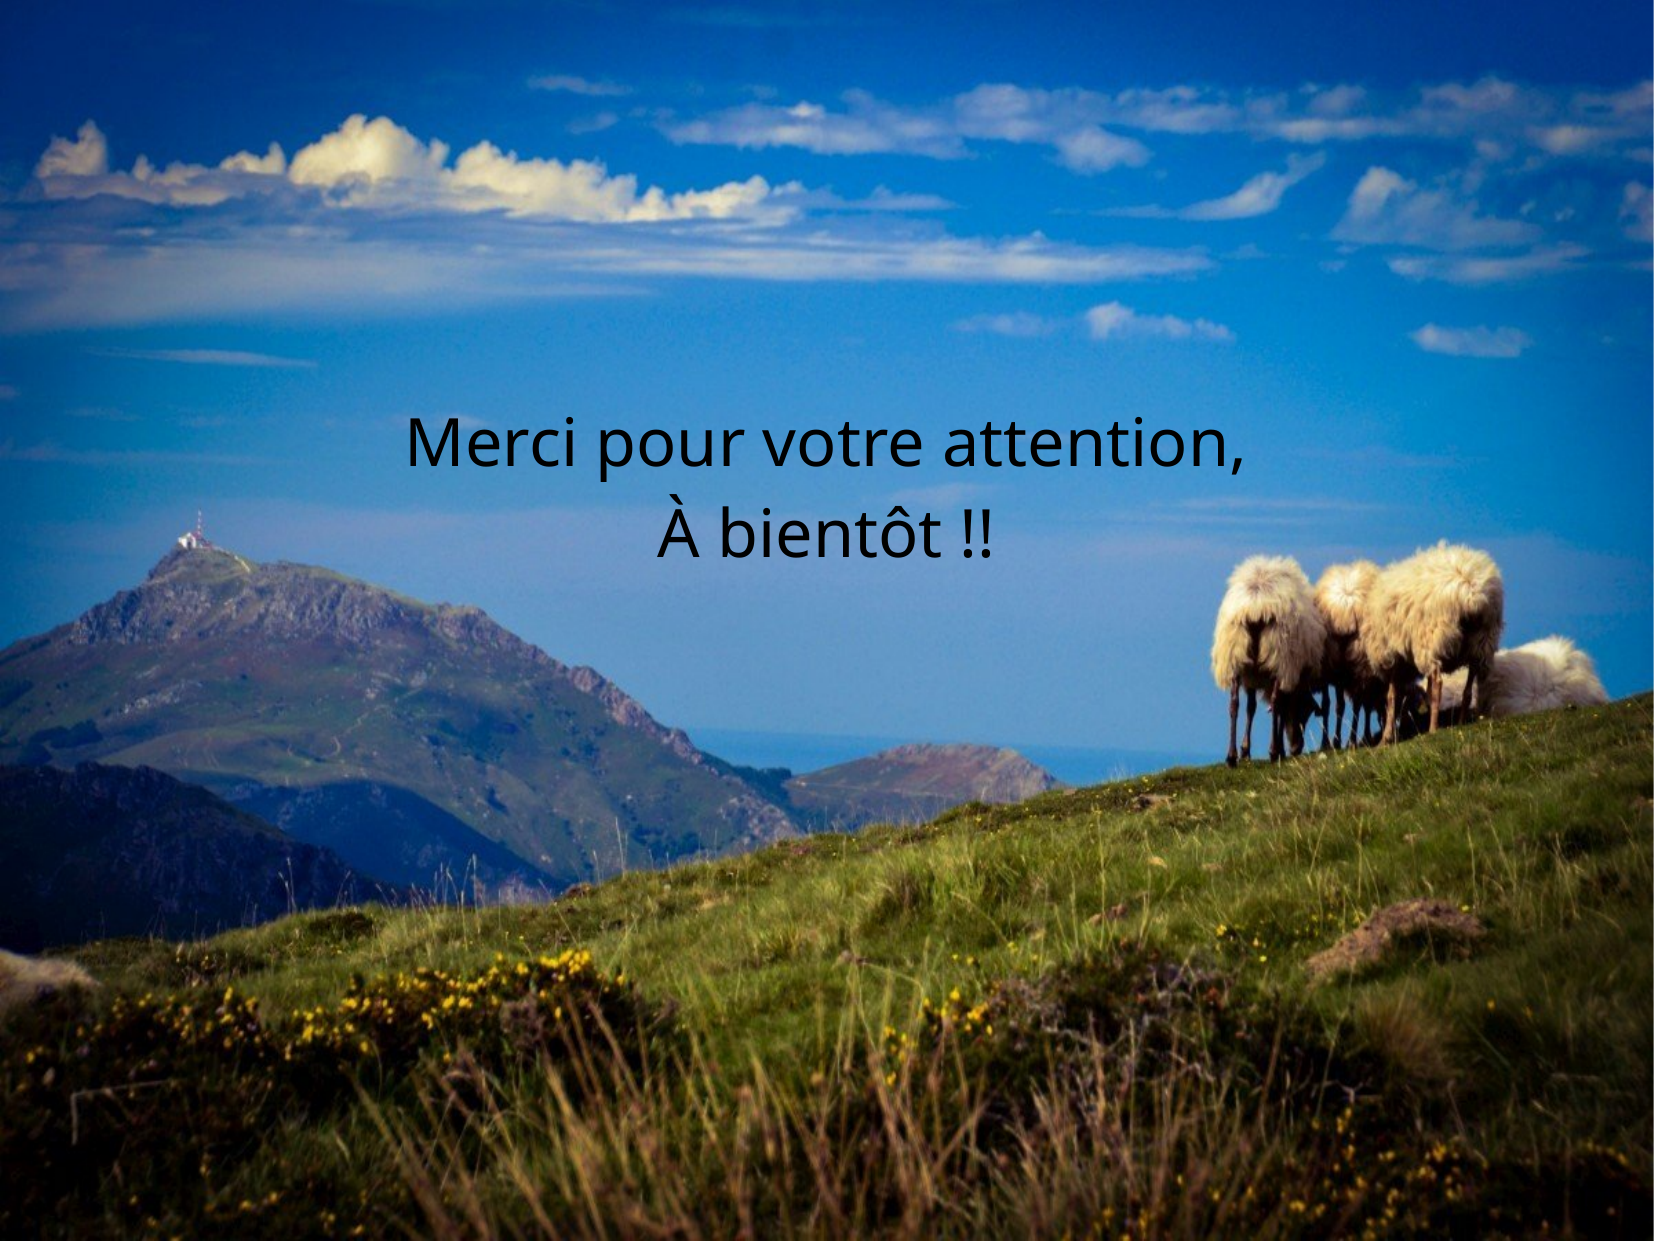

# Merci pour votre attention,
À bientôt !!